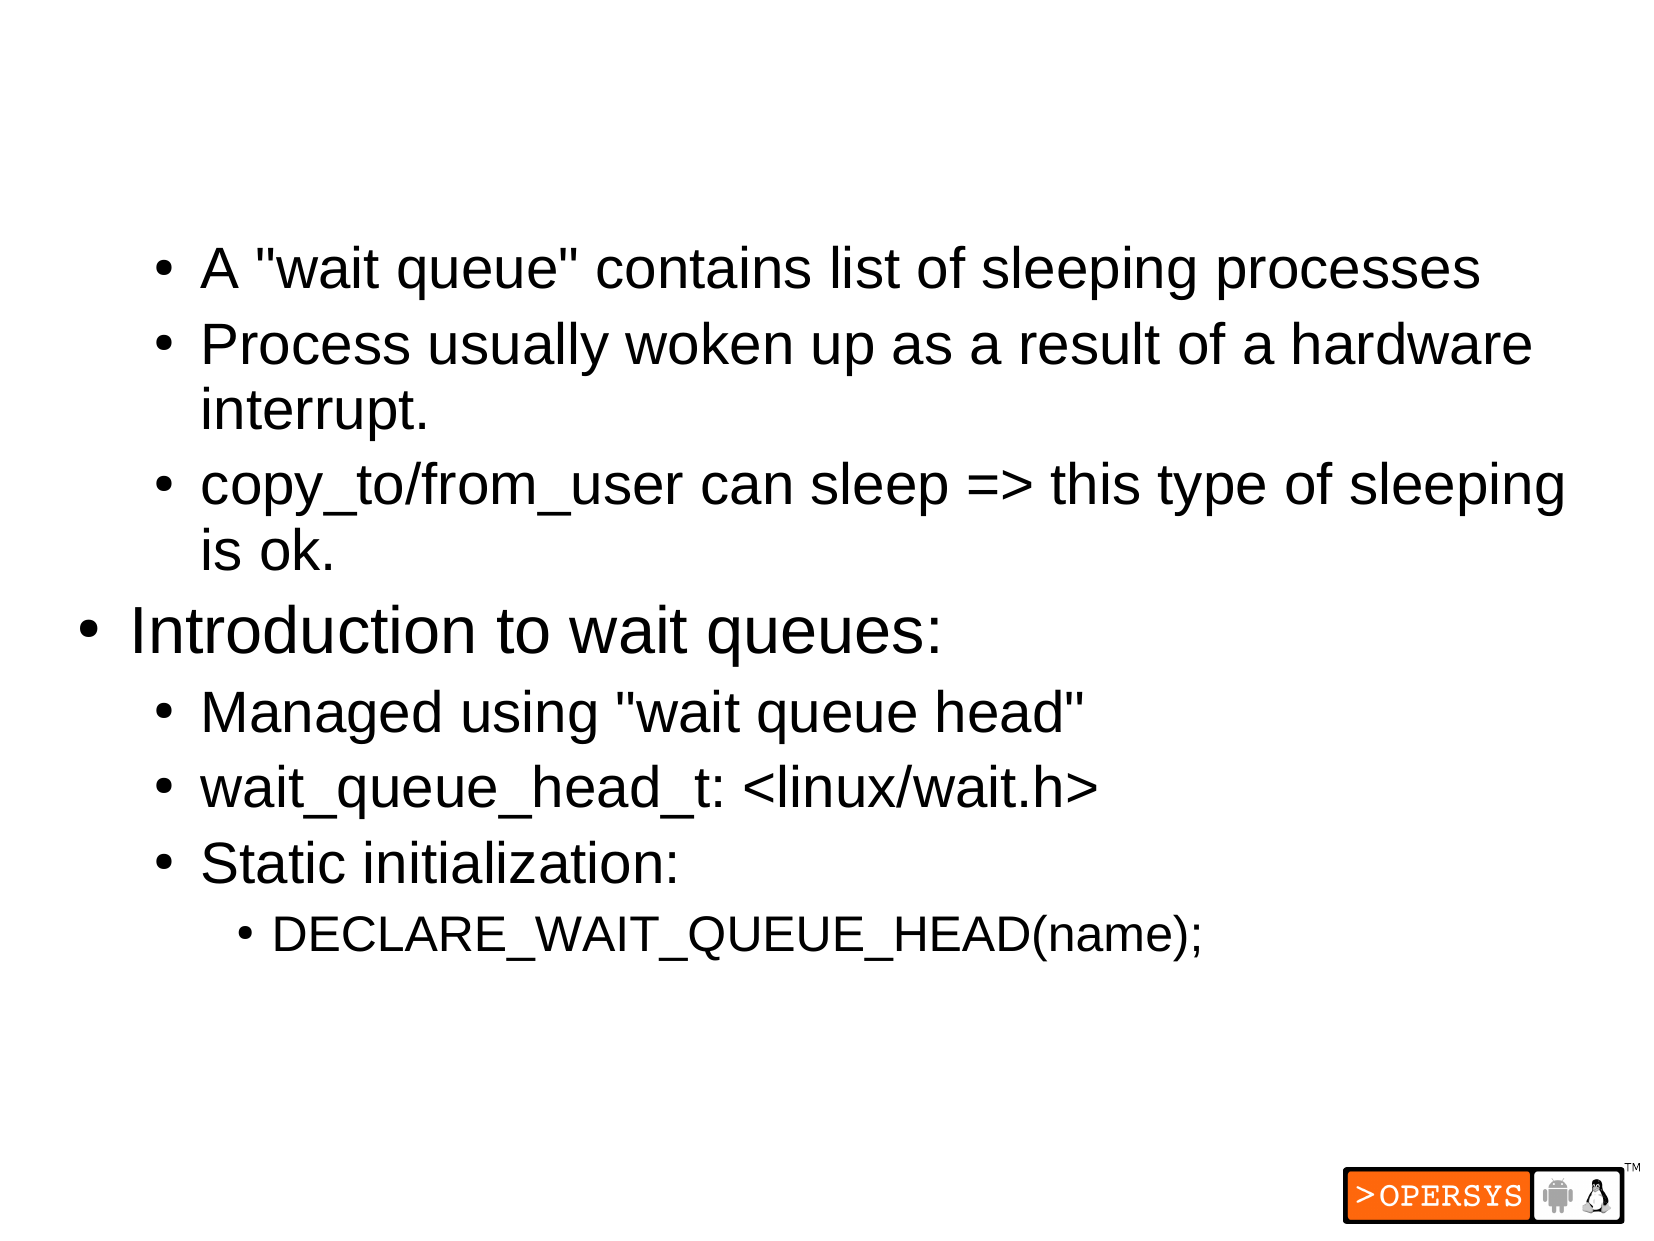

# A "wait queue" contains list of sleeping processes
Process usually woken up as a result of a hardware interrupt.
copy_to/from_user can sleep => this type of sleeping is ok.
Introduction to wait queues:
Managed using "wait queue head"
wait_queue_head_t: <linux/wait.h>
Static initialization:
DECLARE_WAIT_QUEUE_HEAD(name);